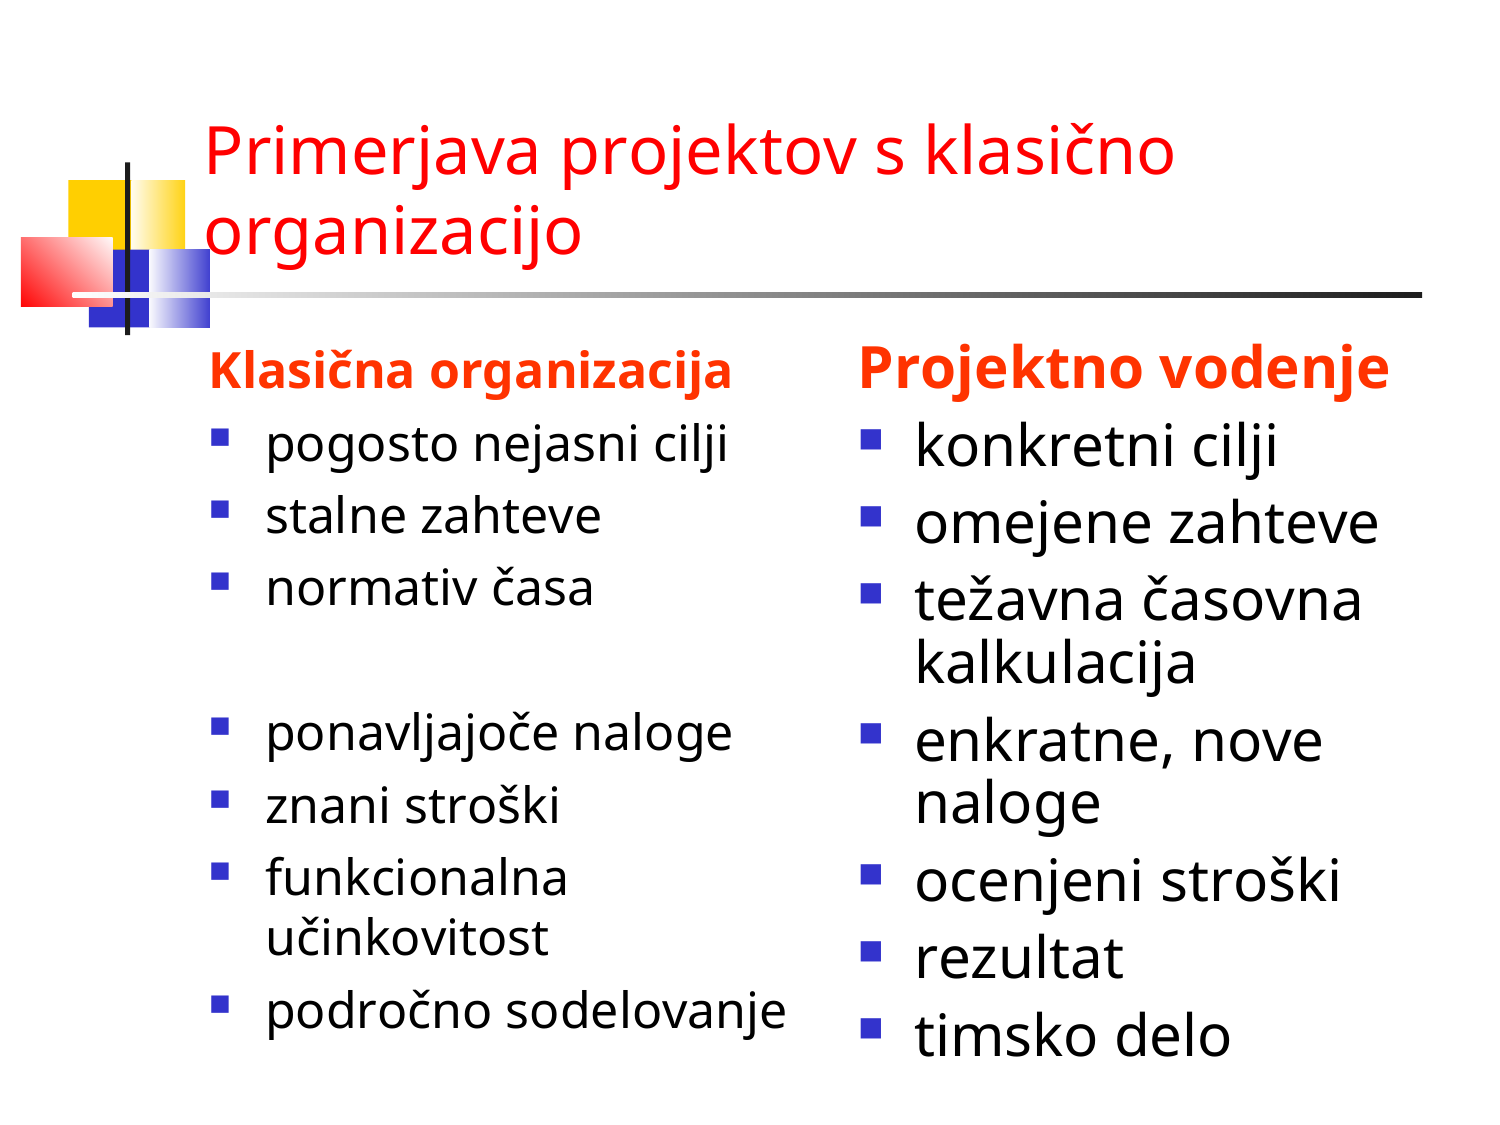

# Primerjava projektov s klasično organizacijo
Klasična organizacija
pogosto nejasni cilji
stalne zahteve
normativ časa
ponavljajoče naloge
znani stroški
funkcionalna učinkovitost
področno sodelovanje
Projektno vodenje
konkretni cilji
omejene zahteve
težavna časovna kalkulacija
enkratne, nove naloge
ocenjeni stroški
rezultat
timsko delo